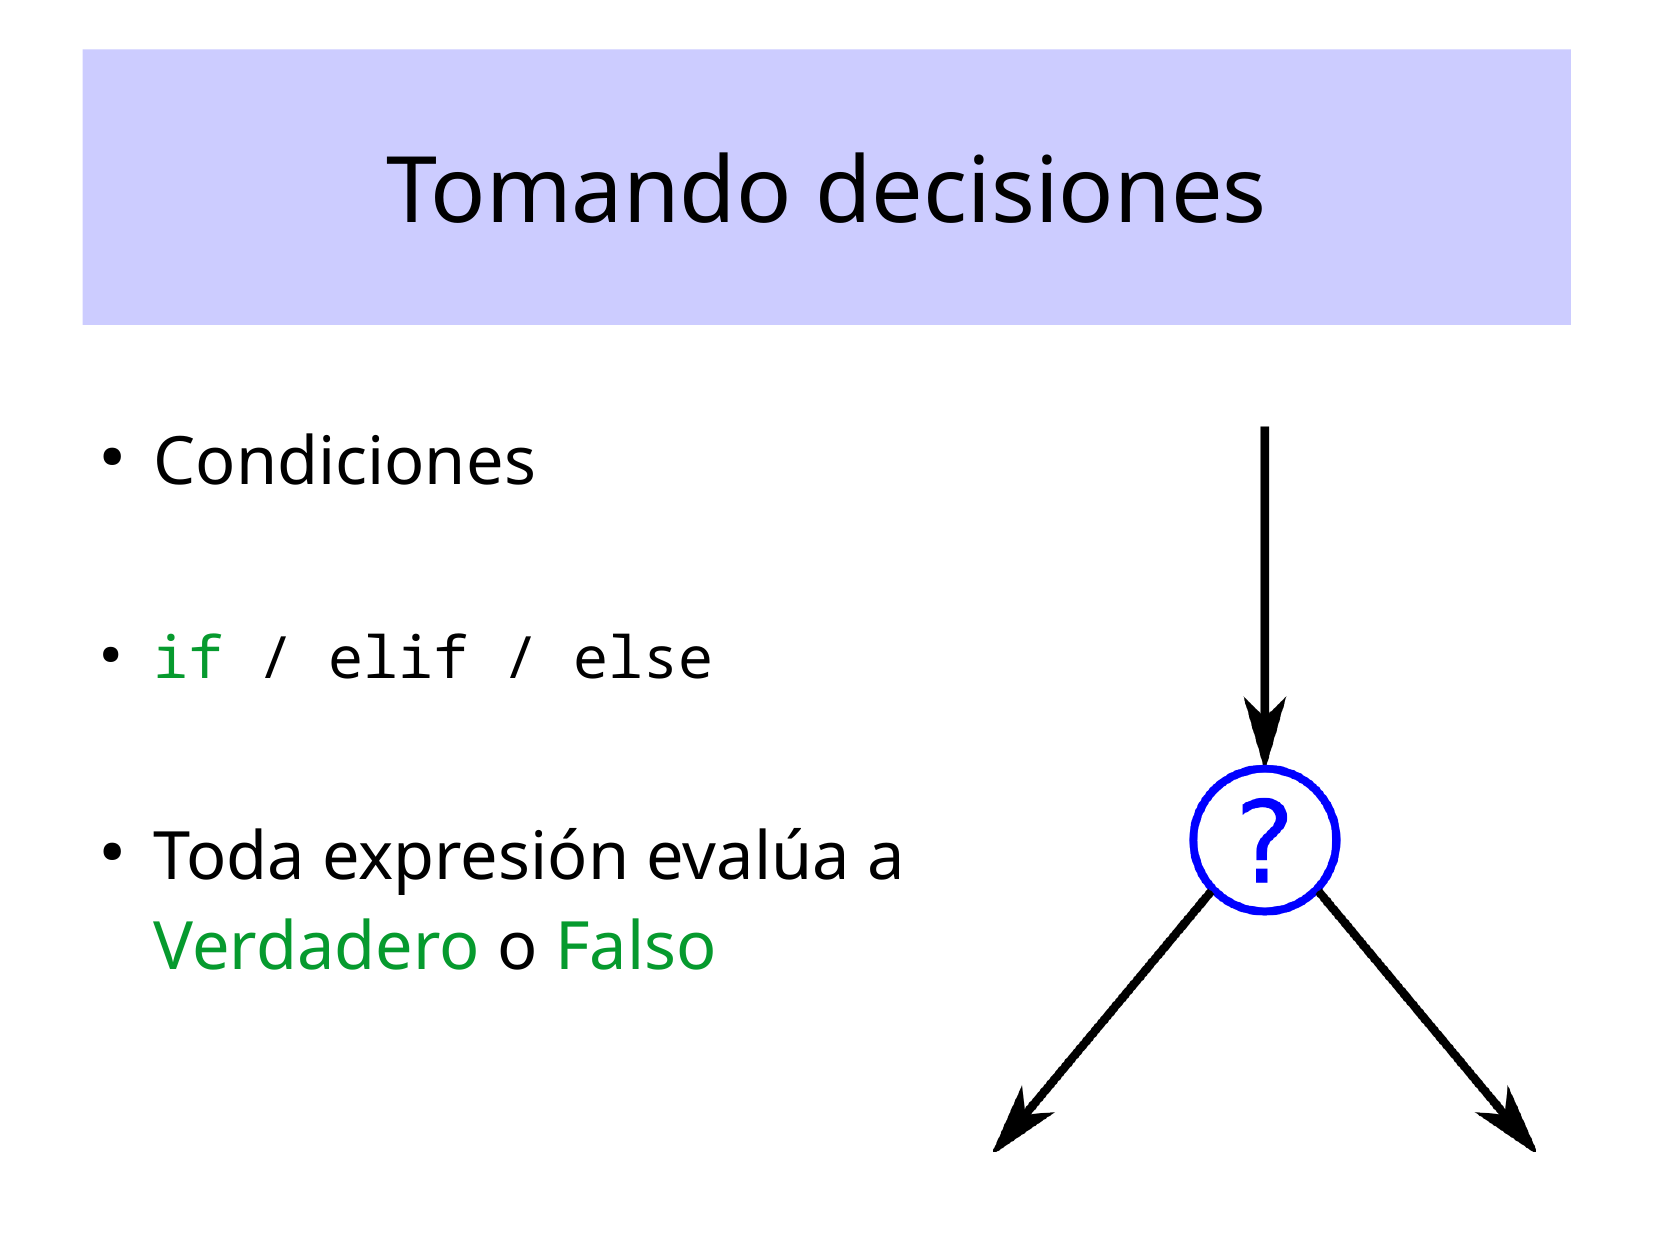

# Tomando decisiones
Condiciones
if / elif / else
Toda expresión evalúa a Verdadero o Falso